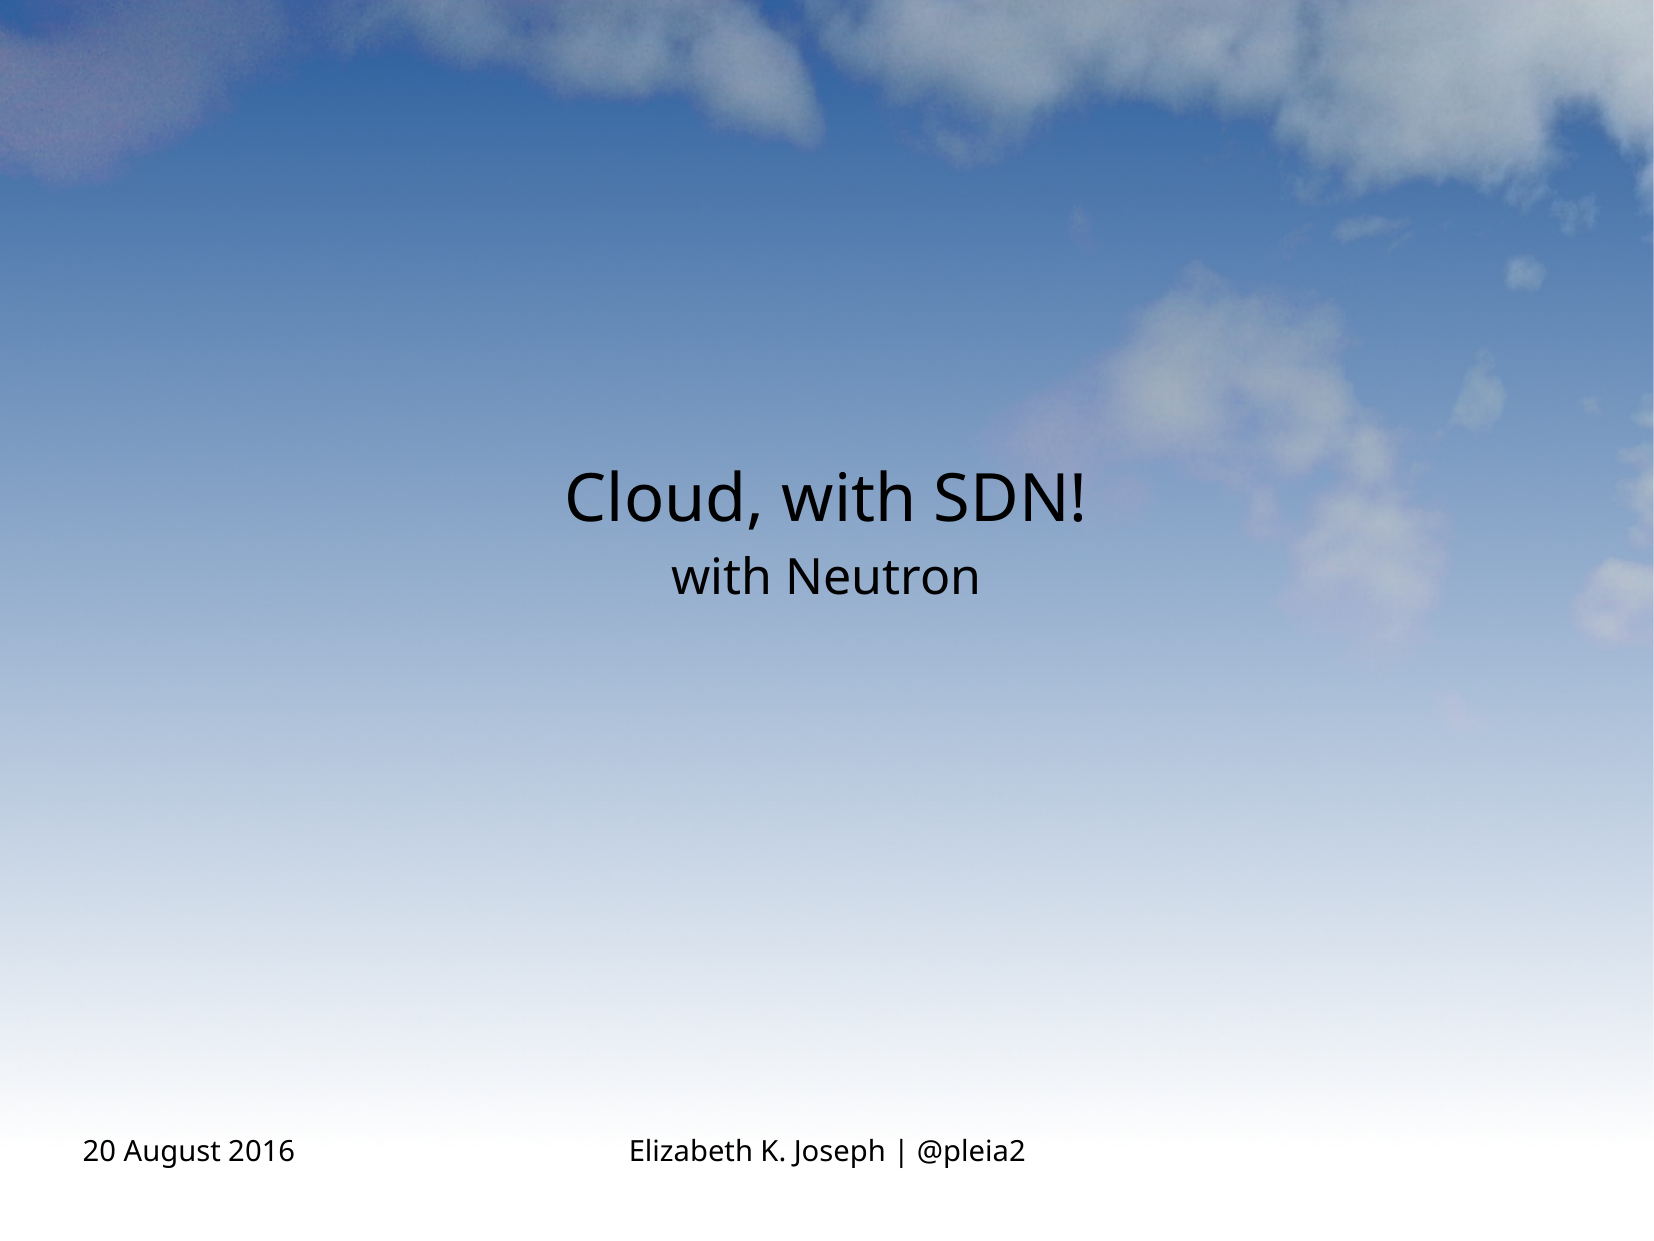

# Cloud, with SDN!
with Neutron
20 August 2016
Elizabeth K. Joseph | @pleia2